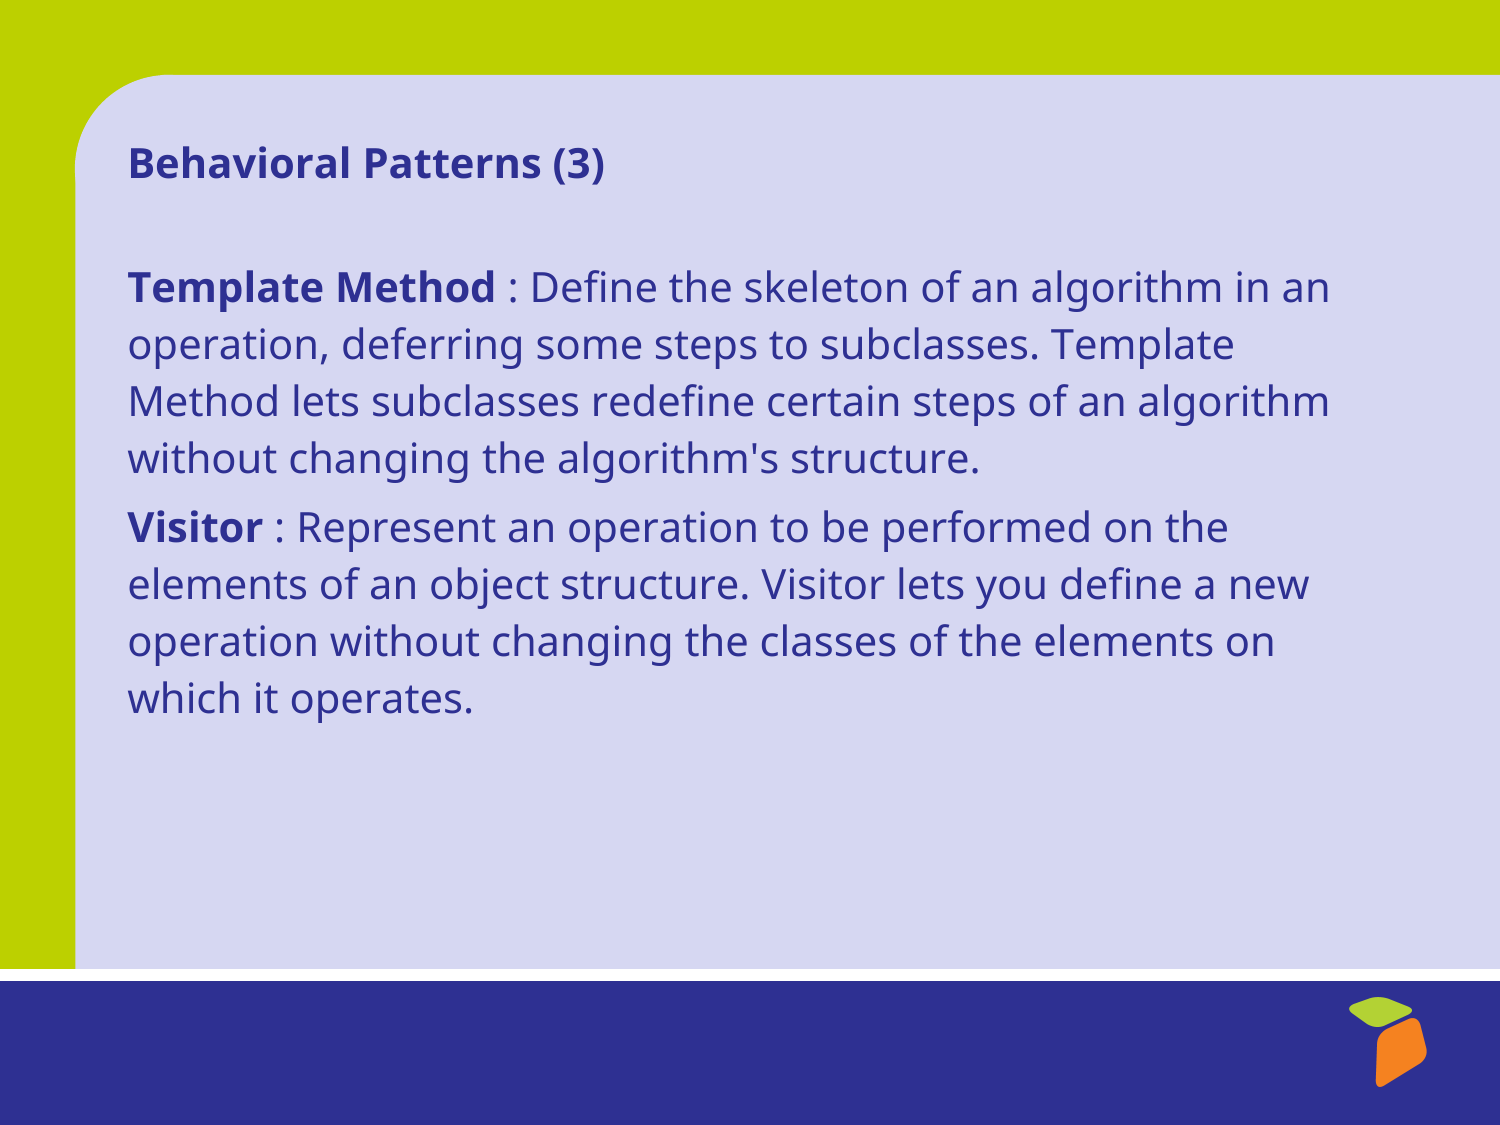

# Behavioral Patterns (3)
Template Method : Define the skeleton of an algorithm in an operation, deferring some steps to subclasses. Template Method lets subclasses redefine certain steps of an algorithm without changing the algorithm's structure.
Visitor : Represent an operation to be performed on the elements of an object structure. Visitor lets you define a new operation without changing the classes of the elements on which it operates.